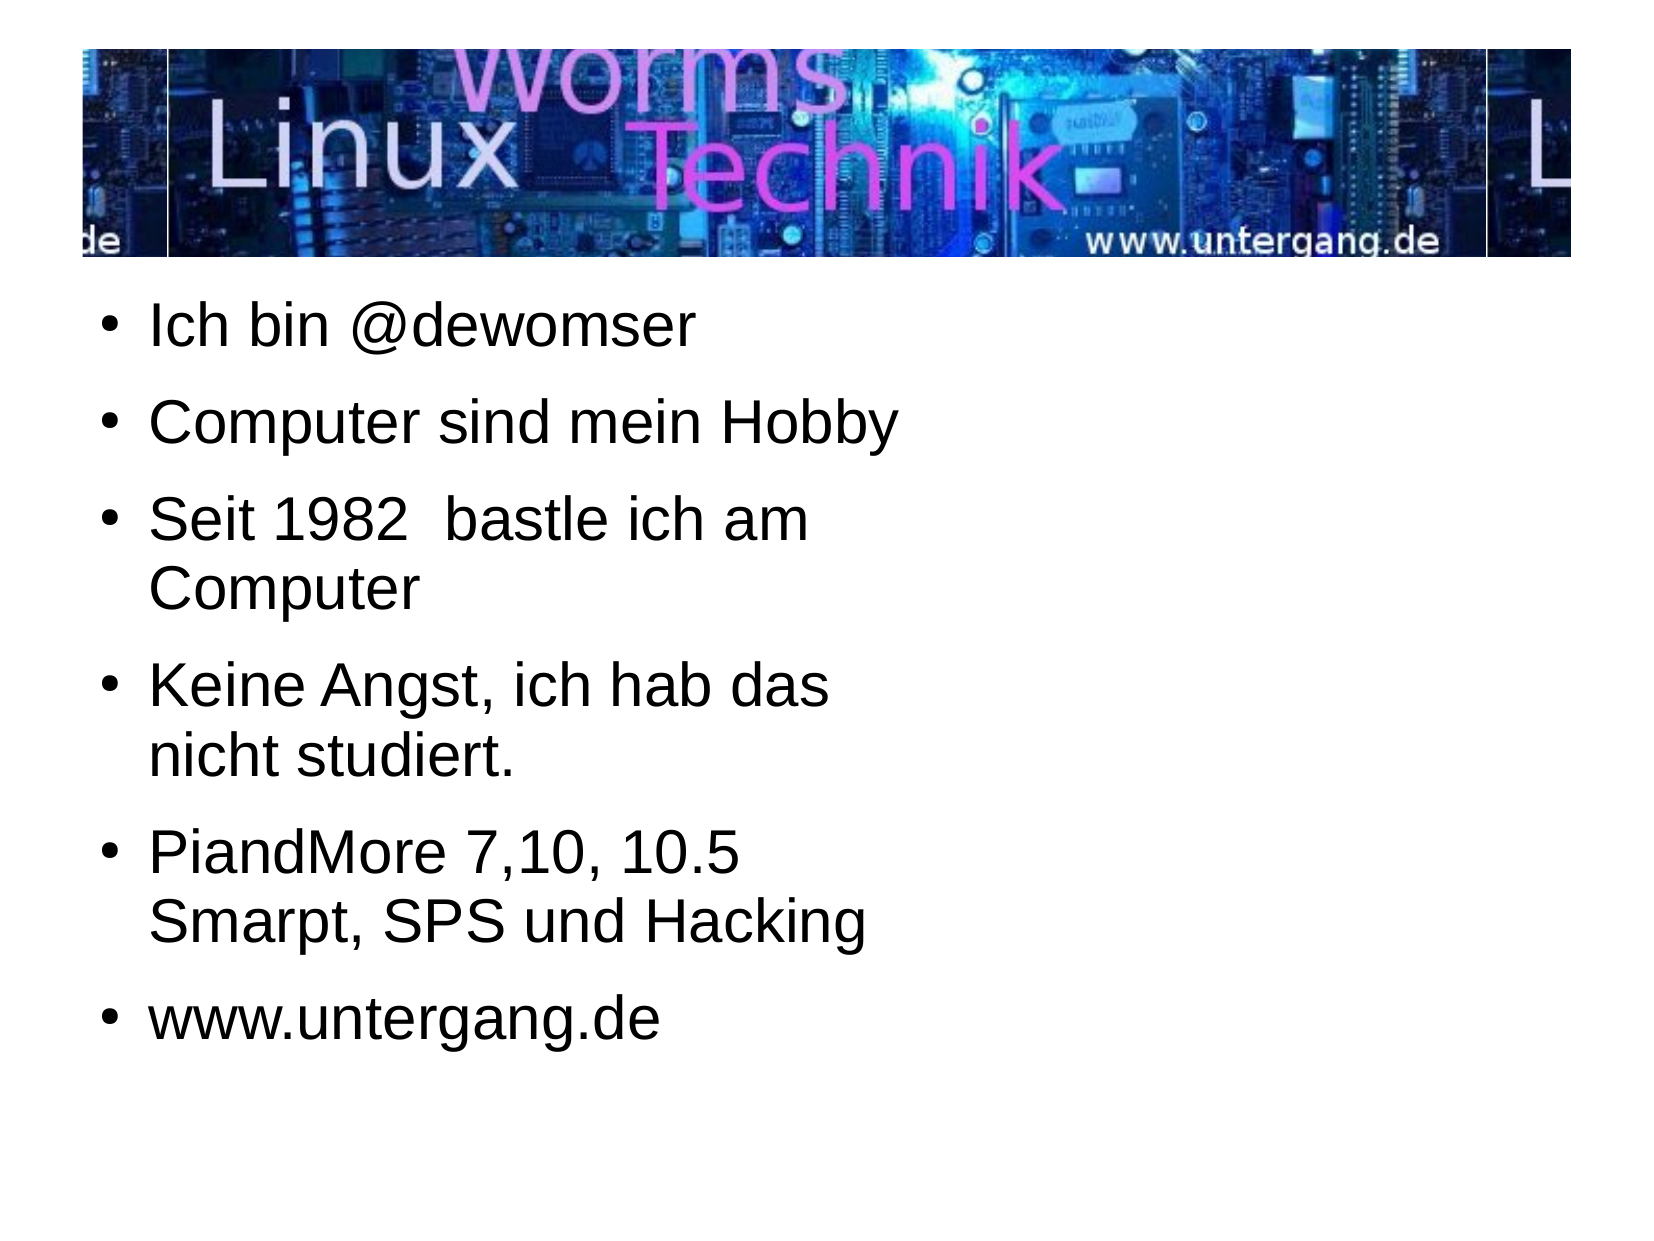

#
Ich bin @dewomser
Computer sind mein Hobby
Seit 1982 bastle ich am Computer
Keine Angst, ich hab das nicht studiert.
PiandMore 7,10, 10.5 Smarpt, SPS und Hacking
www.untergang.de